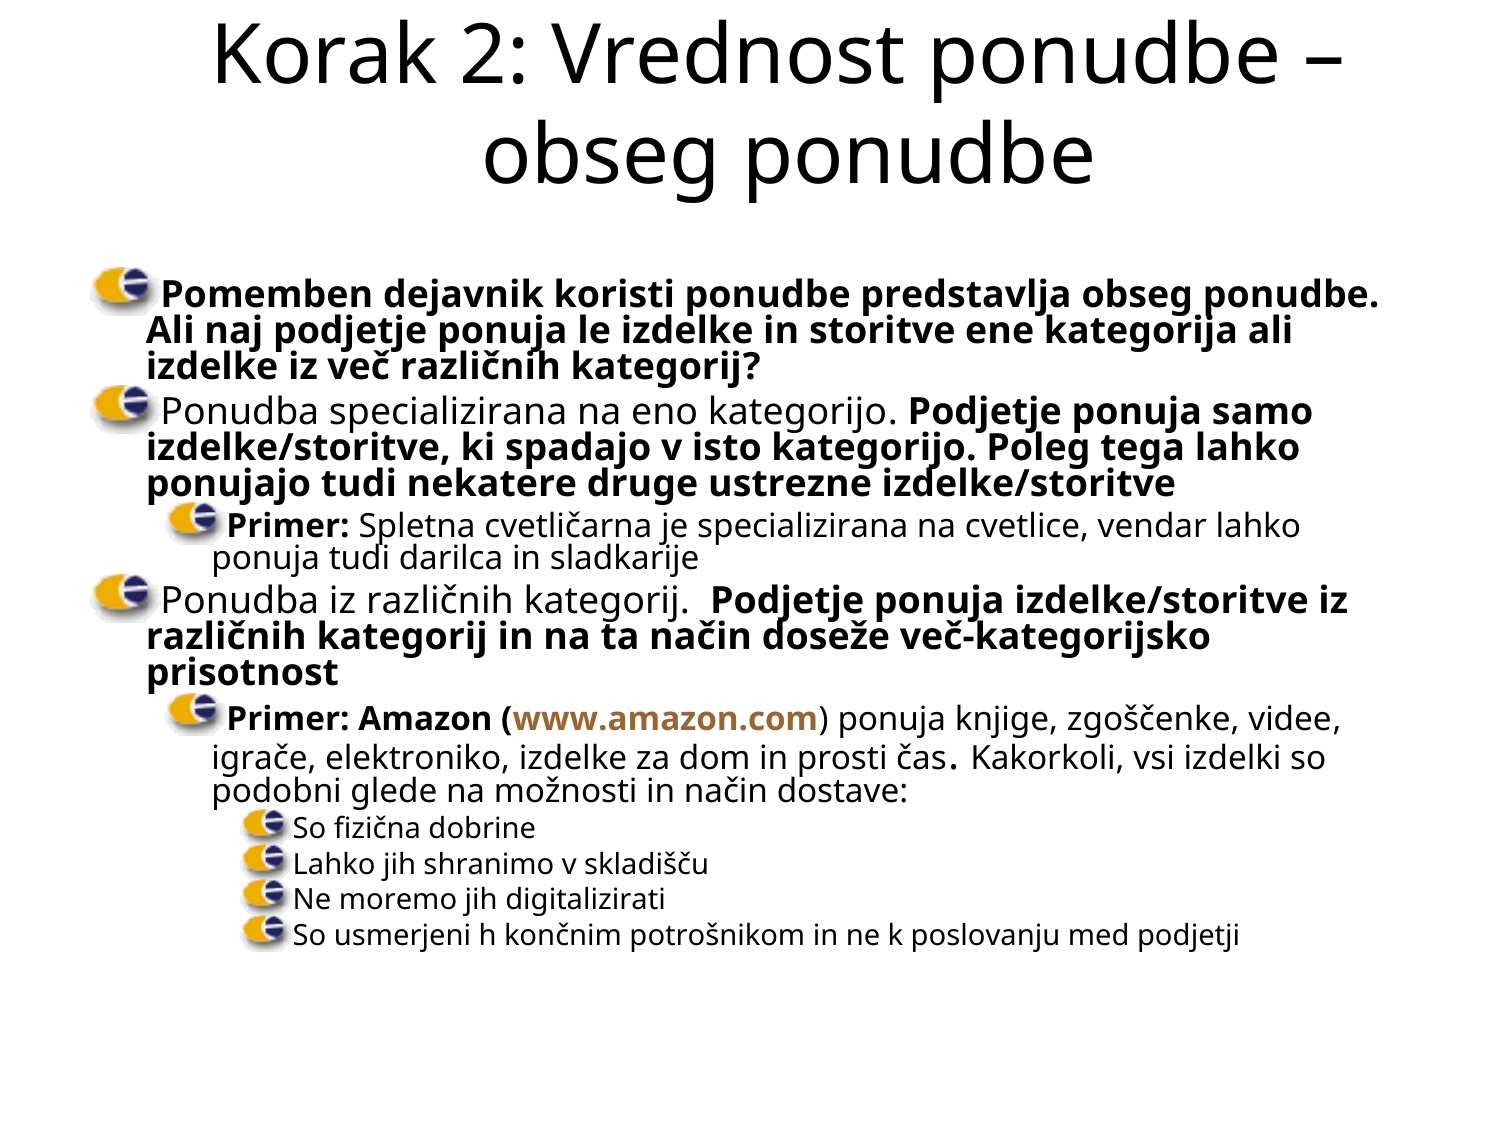

# Korak 2: Vrednost ponudbe – obseg ponudbe
Pomemben dejavnik koristi ponudbe predstavlja obseg ponudbe. Ali naj podjetje ponuja le izdelke in storitve ene kategorija ali izdelke iz več različnih kategorij?
Ponudba specializirana na eno kategorijo. Podjetje ponuja samo izdelke/storitve, ki spadajo v isto kategorijo. Poleg tega lahko ponujajo tudi nekatere druge ustrezne izdelke/storitve
Primer: Spletna cvetličarna je specializirana na cvetlice, vendar lahko ponuja tudi darilca in sladkarije
Ponudba iz različnih kategorij. Podjetje ponuja izdelke/storitve iz različnih kategorij in na ta način doseže več-kategorijsko prisotnost
Primer: Amazon (www.amazon.com) ponuja knjige, zgoščenke, videe, igrače, elektroniko, izdelke za dom in prosti čas. Kakorkoli, vsi izdelki so podobni glede na možnosti in način dostave:
So fizična dobrine
Lahko jih shranimo v skladišču
Ne moremo jih digitalizirati
So usmerjeni h končnim potrošnikom in ne k poslovanju med podjetji